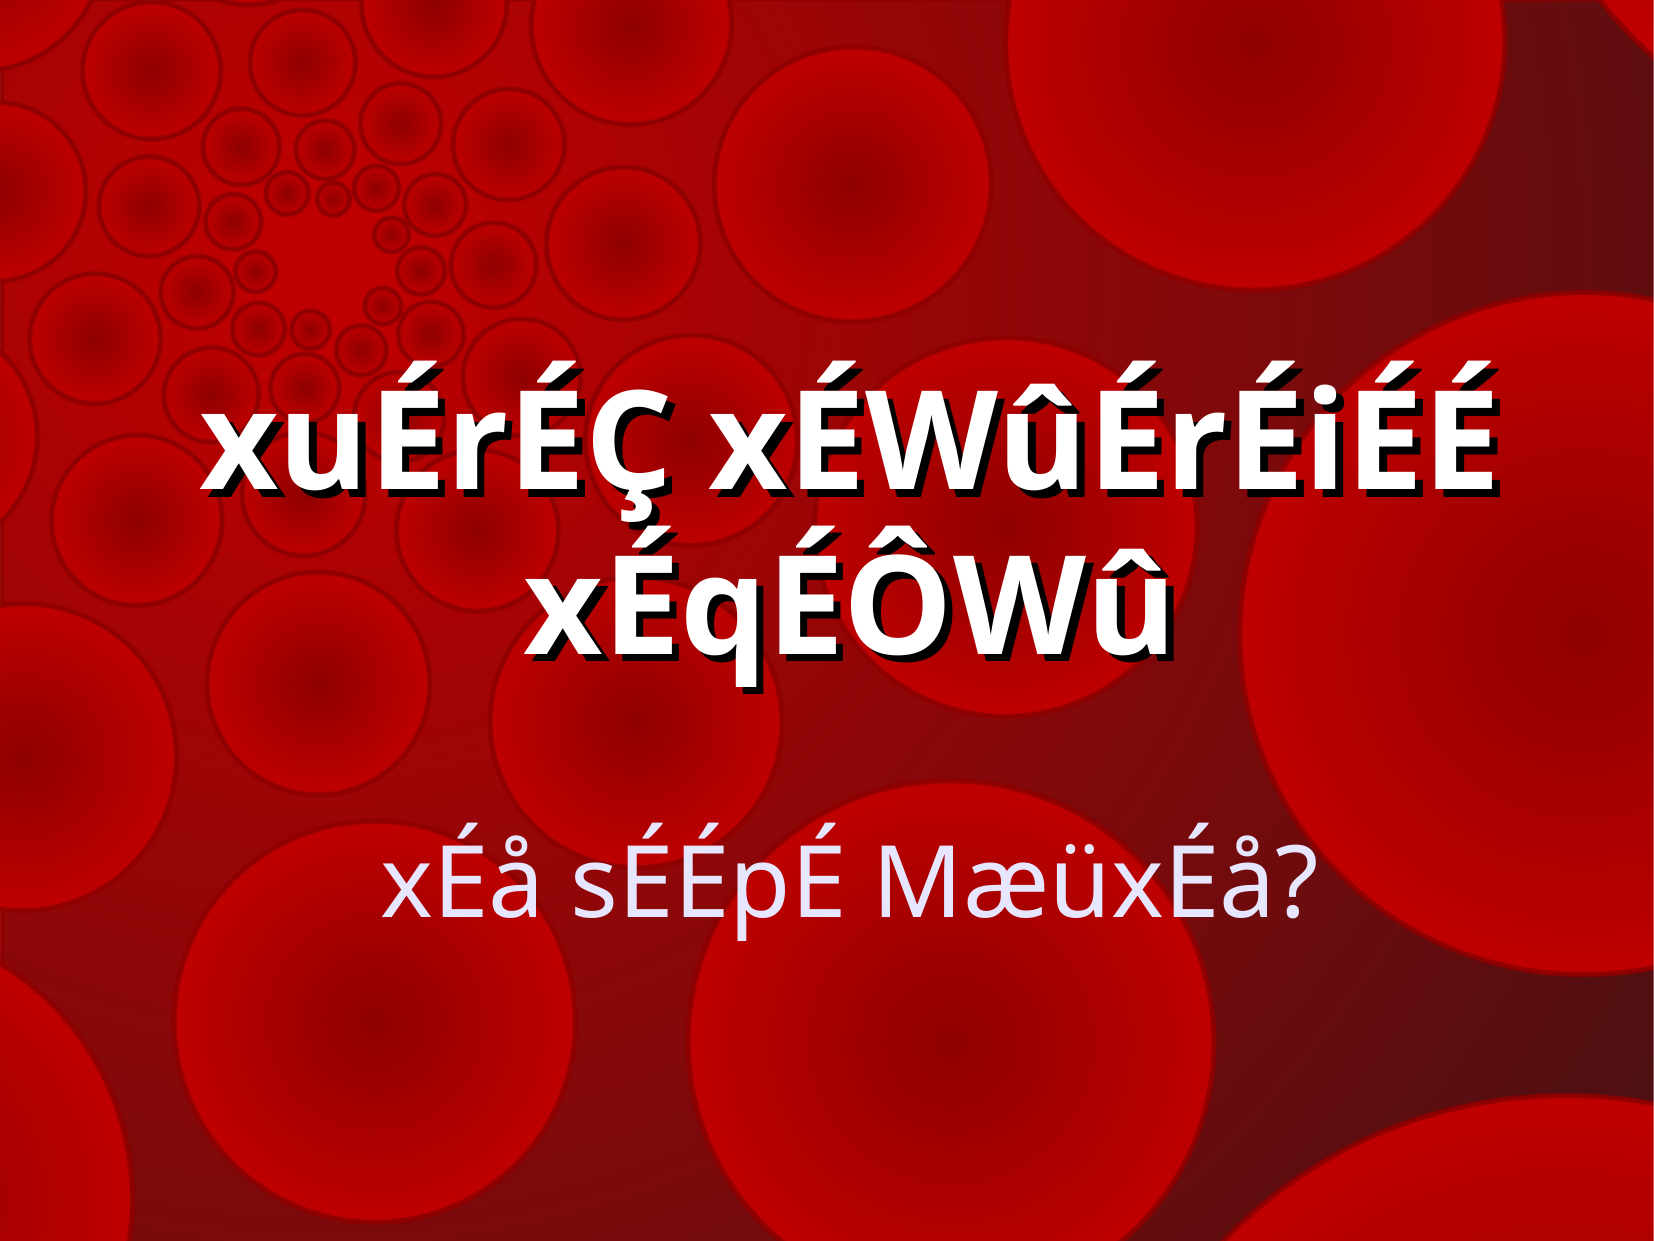

# xuÉrÉÇ xÉWûÉrÉiÉÉ xÉqÉÔWû
xÉå sÉÉpÉ MæüxÉå?